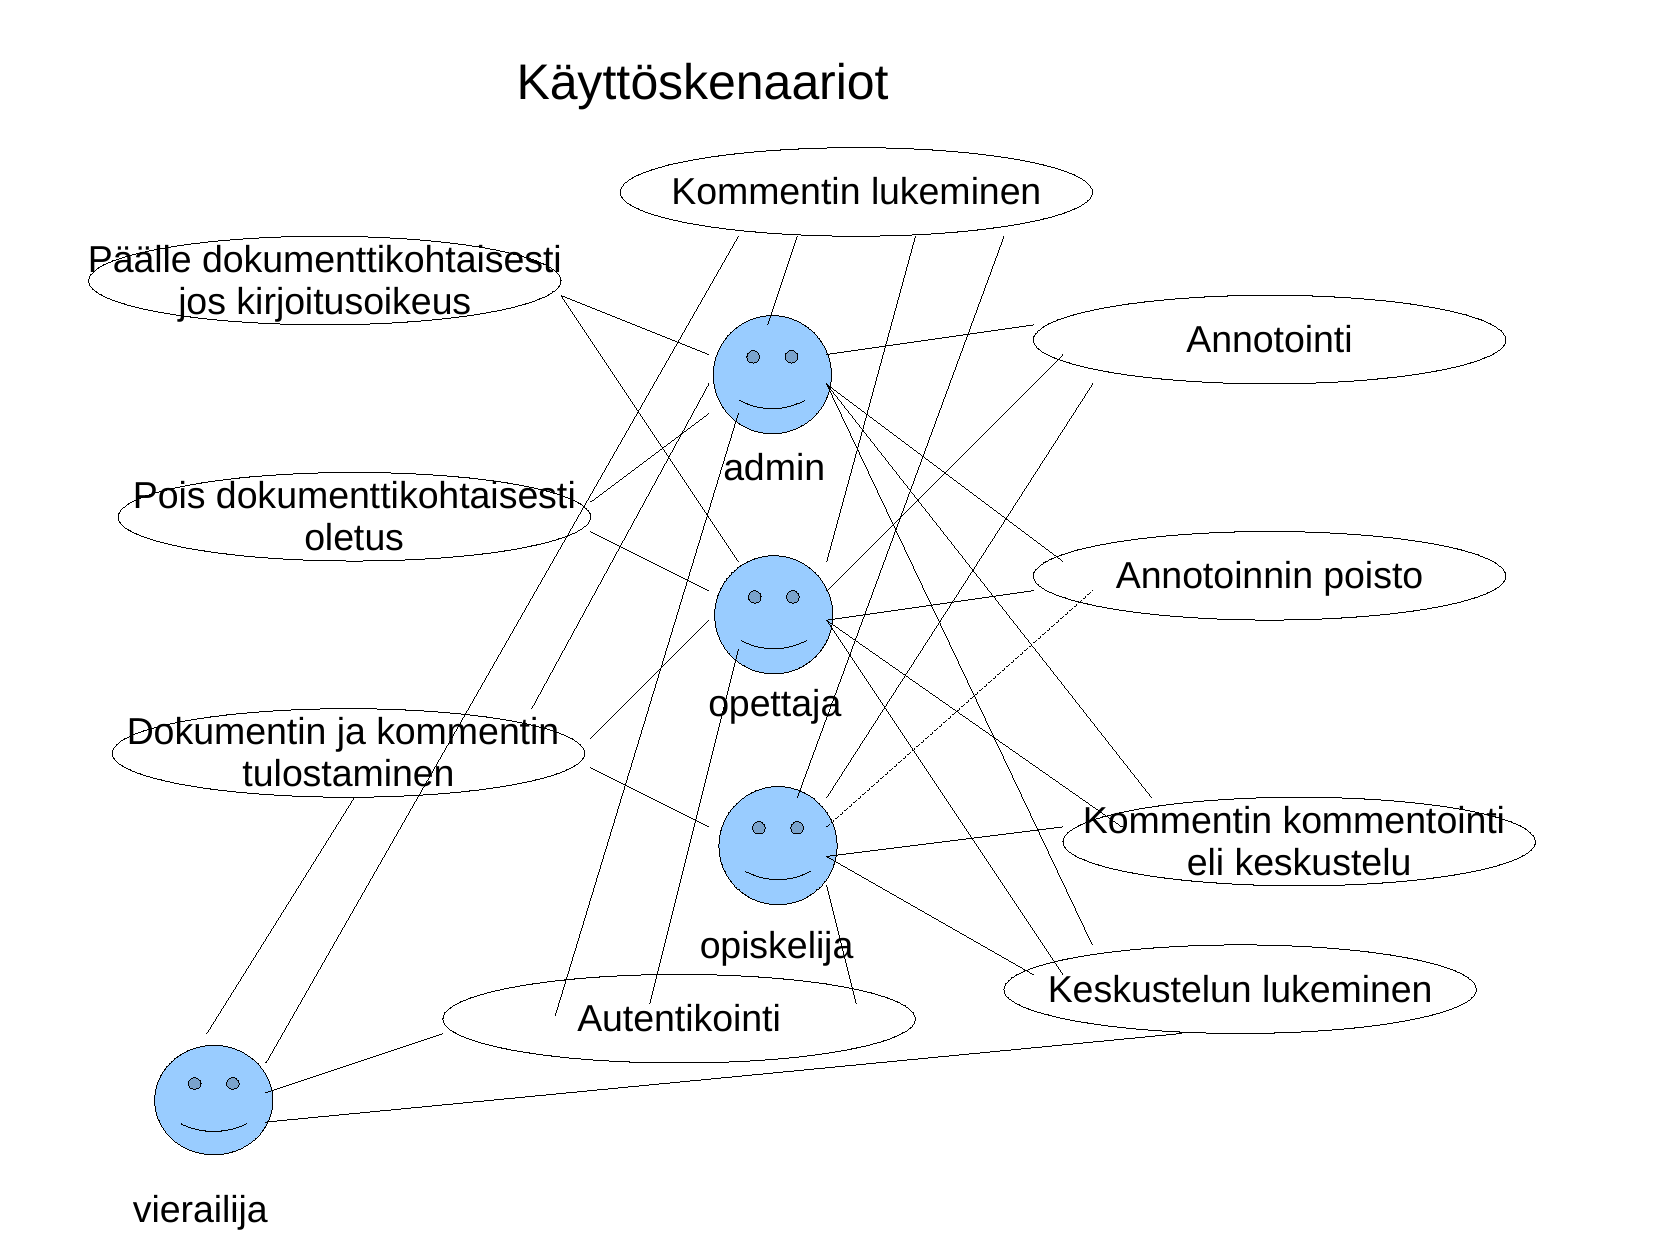

Käyttöskenaariot
Kommentin lukeminen
Päälle dokumenttikohtaisesti
jos kirjoitusoikeus
Annotointi
admin
Pois dokumenttikohtaisesti
oletus
Annotoinnin poisto
opettaja
Dokumentin ja kommentin
tulostaminen
opiskelija
Kommentin kommentointi
eli keskustelu
Keskustelun lukeminen
Autentikointi
vierailija